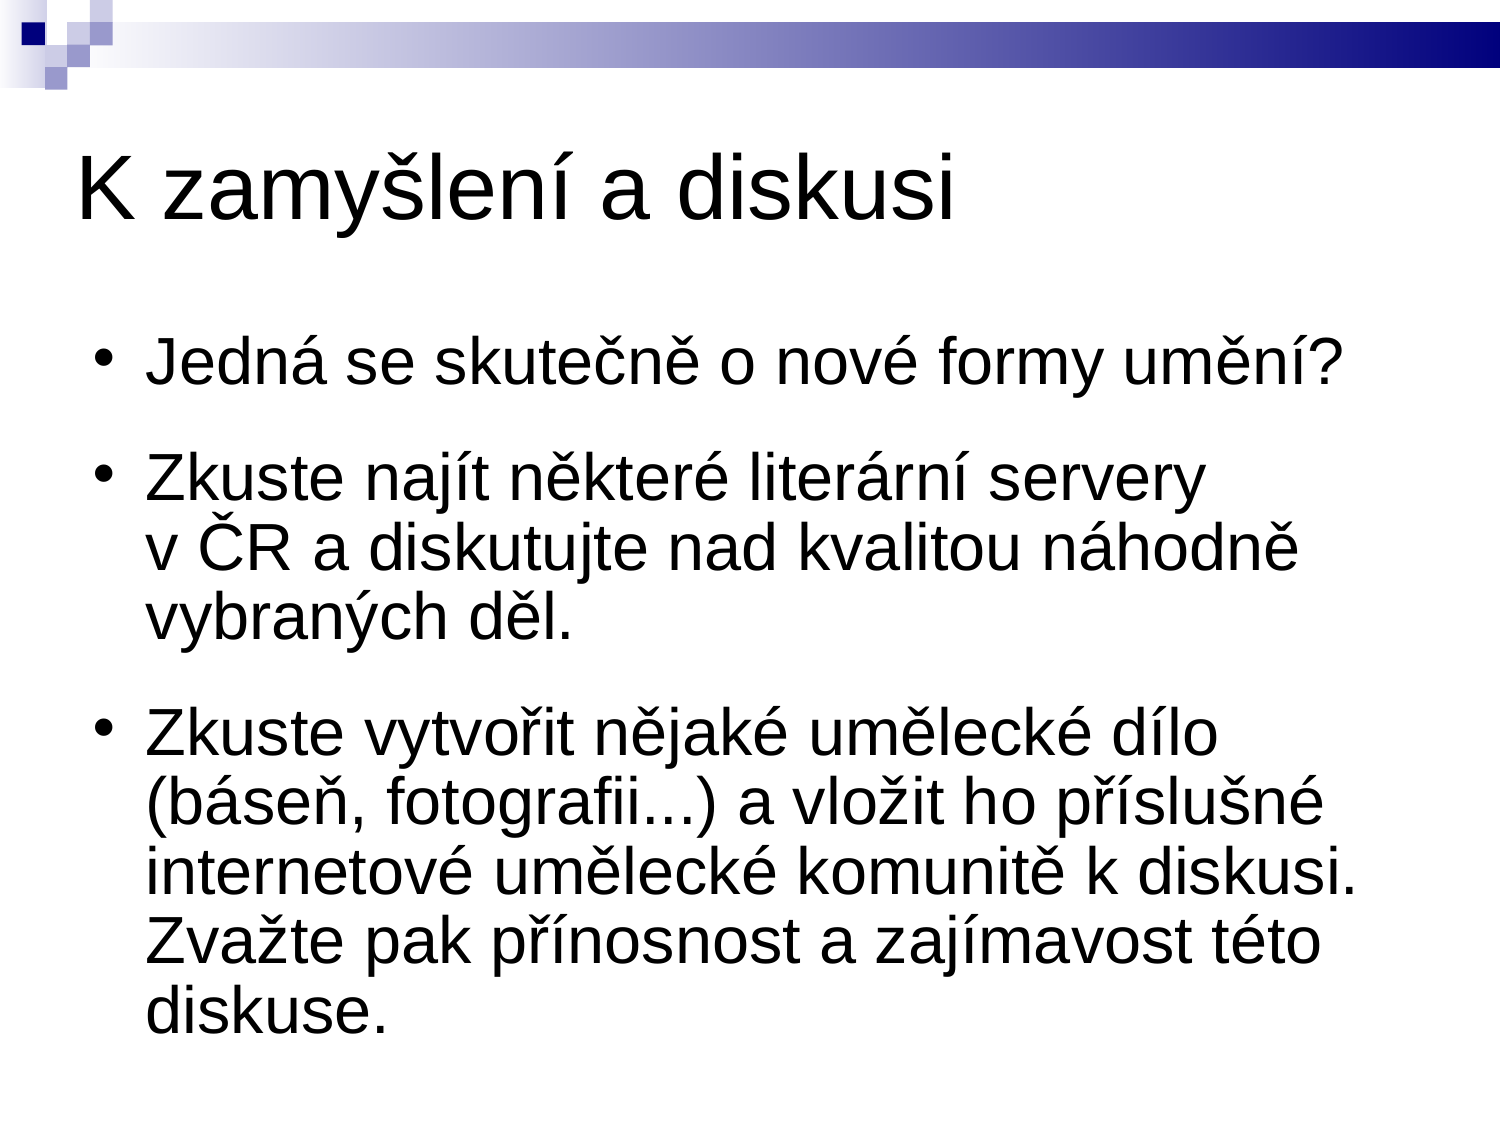

# K zamyšlení a diskusi
Jedná se skutečně o nové formy umění?
Zkuste najít některé literární servery
v ČR a diskutujte nad kvalitou náhodně vybraných děl.
Zkuste vytvořit nějaké umělecké dílo (báseň, fotografii...) a vložit ho příslušné internetové umělecké komunitě k diskusi. Zvažte pak přínosnost a zajímavost této diskuse.